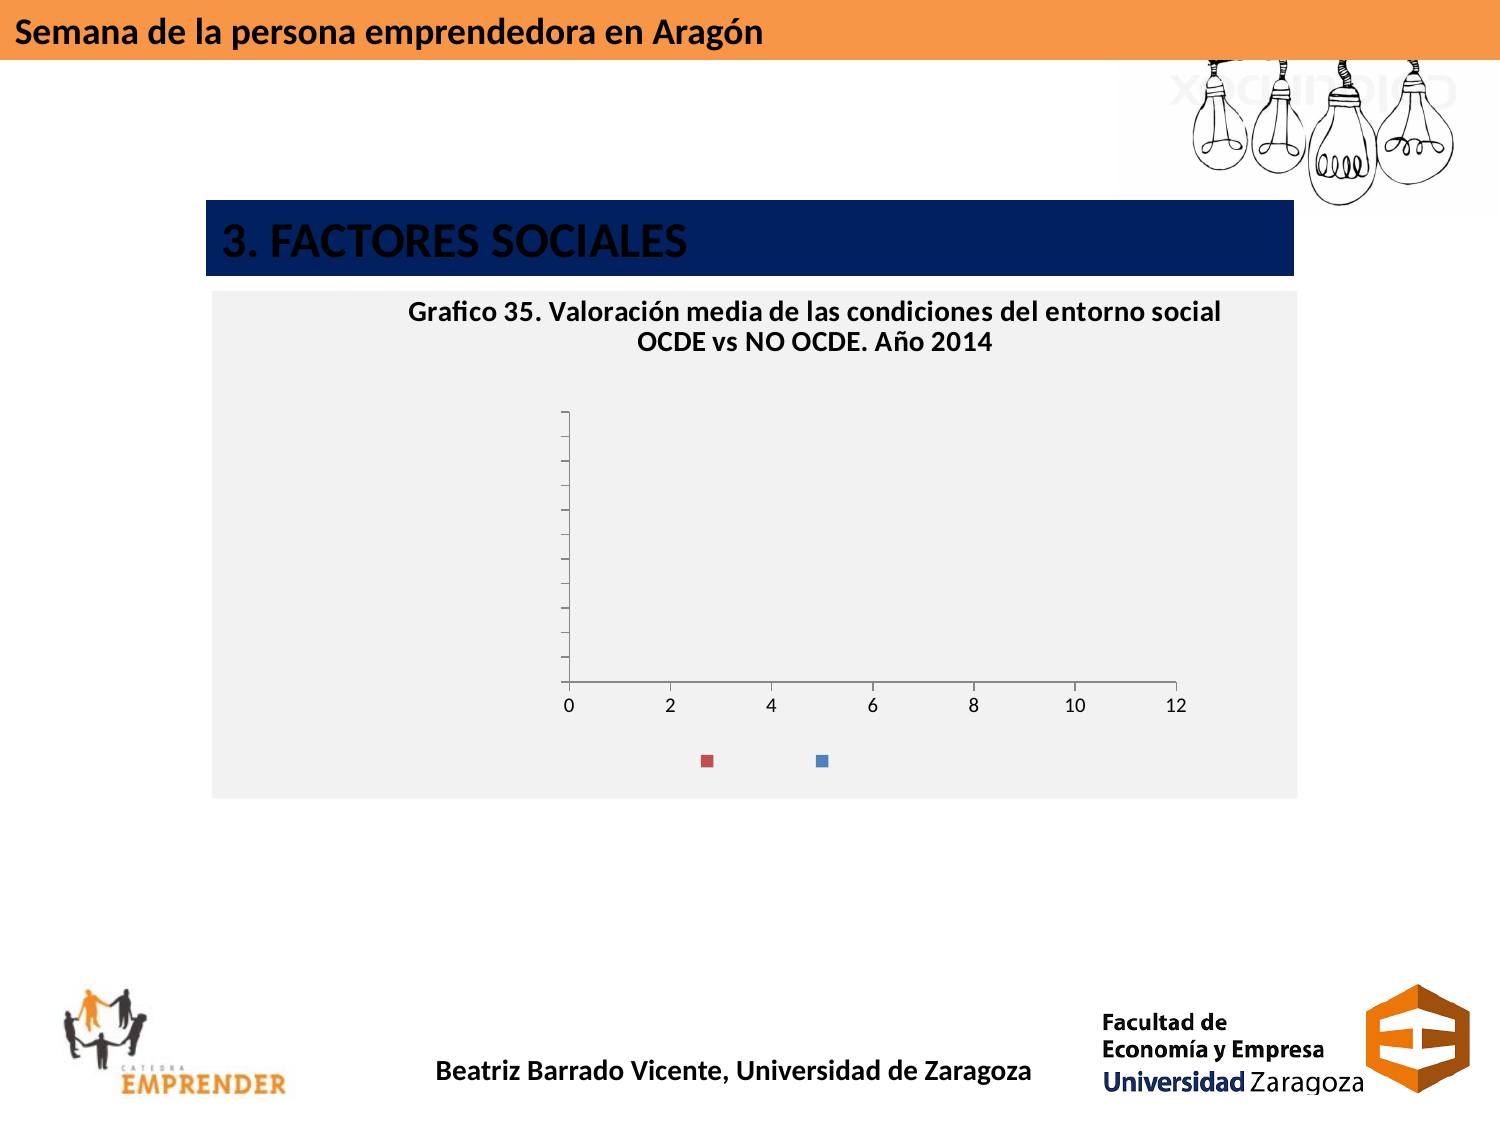

Semana de la persona emprendedora en Aragón
3. FACTORES SOCIALES
### Chart: Grafico 35. Valoración media de las condiciones del entorno social OCDE vs NO OCDE. Año 2014
| Category | | |
|---|---|---|
Beatriz Barrado Vicente, Universidad de Zaragoza